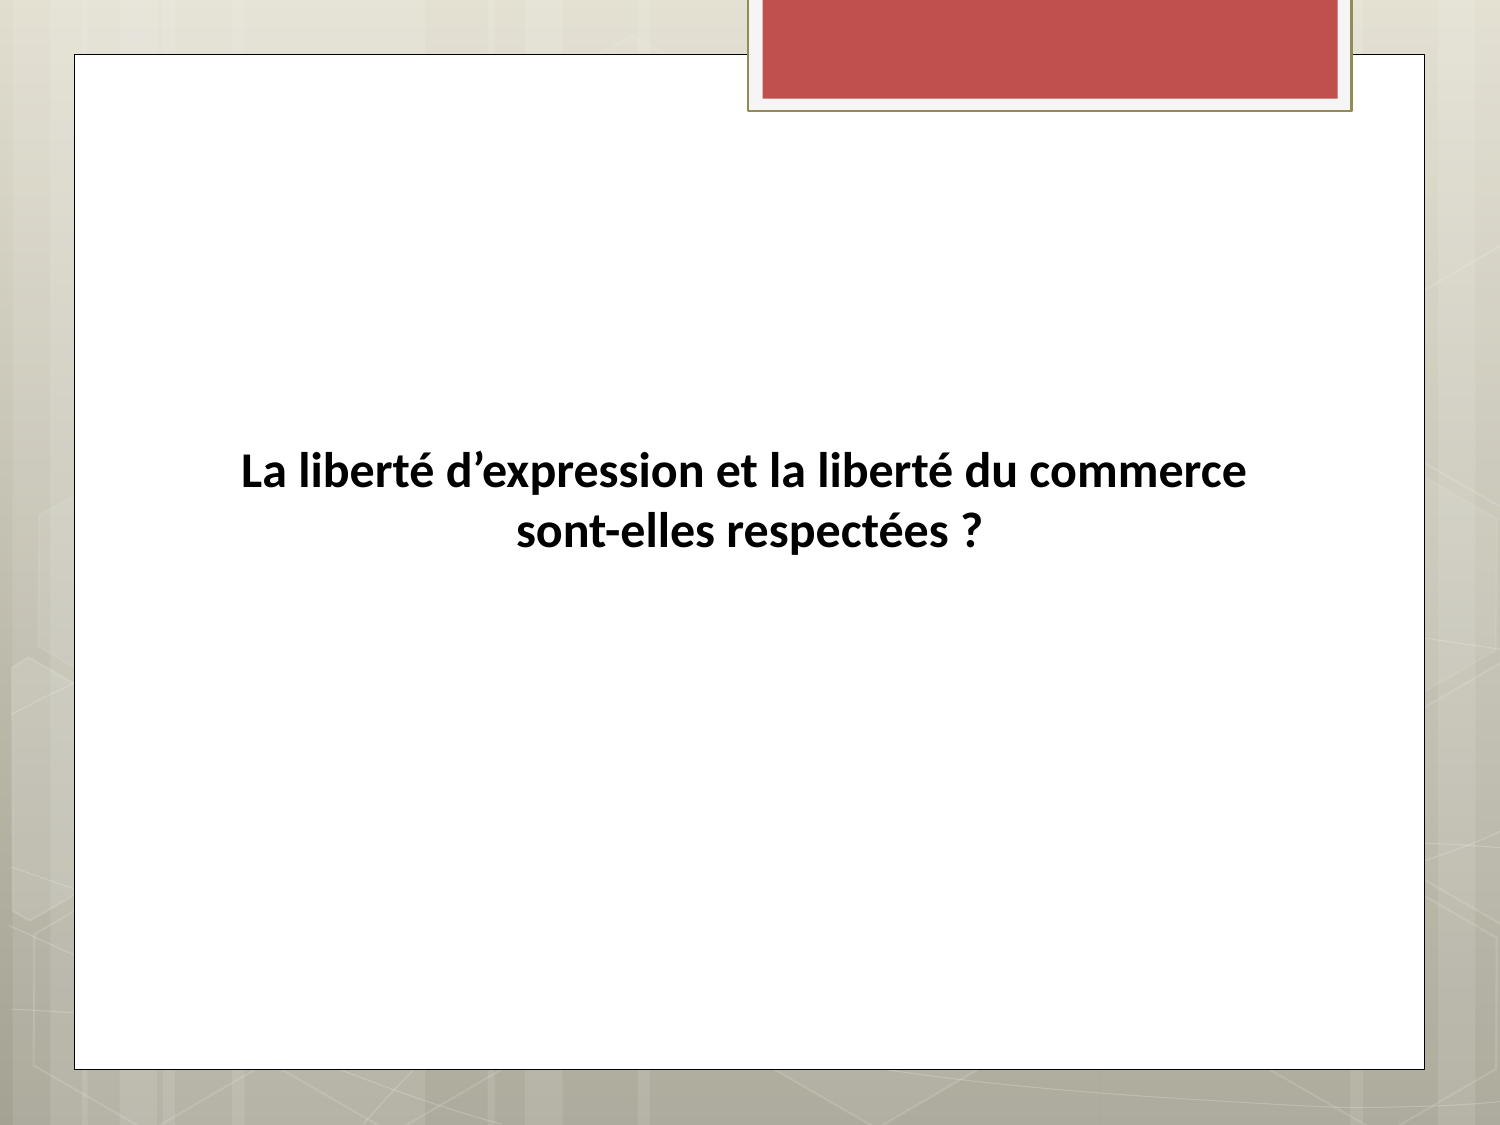

La liberté d’expression et la liberté du commerce
sont-elles respectées ?